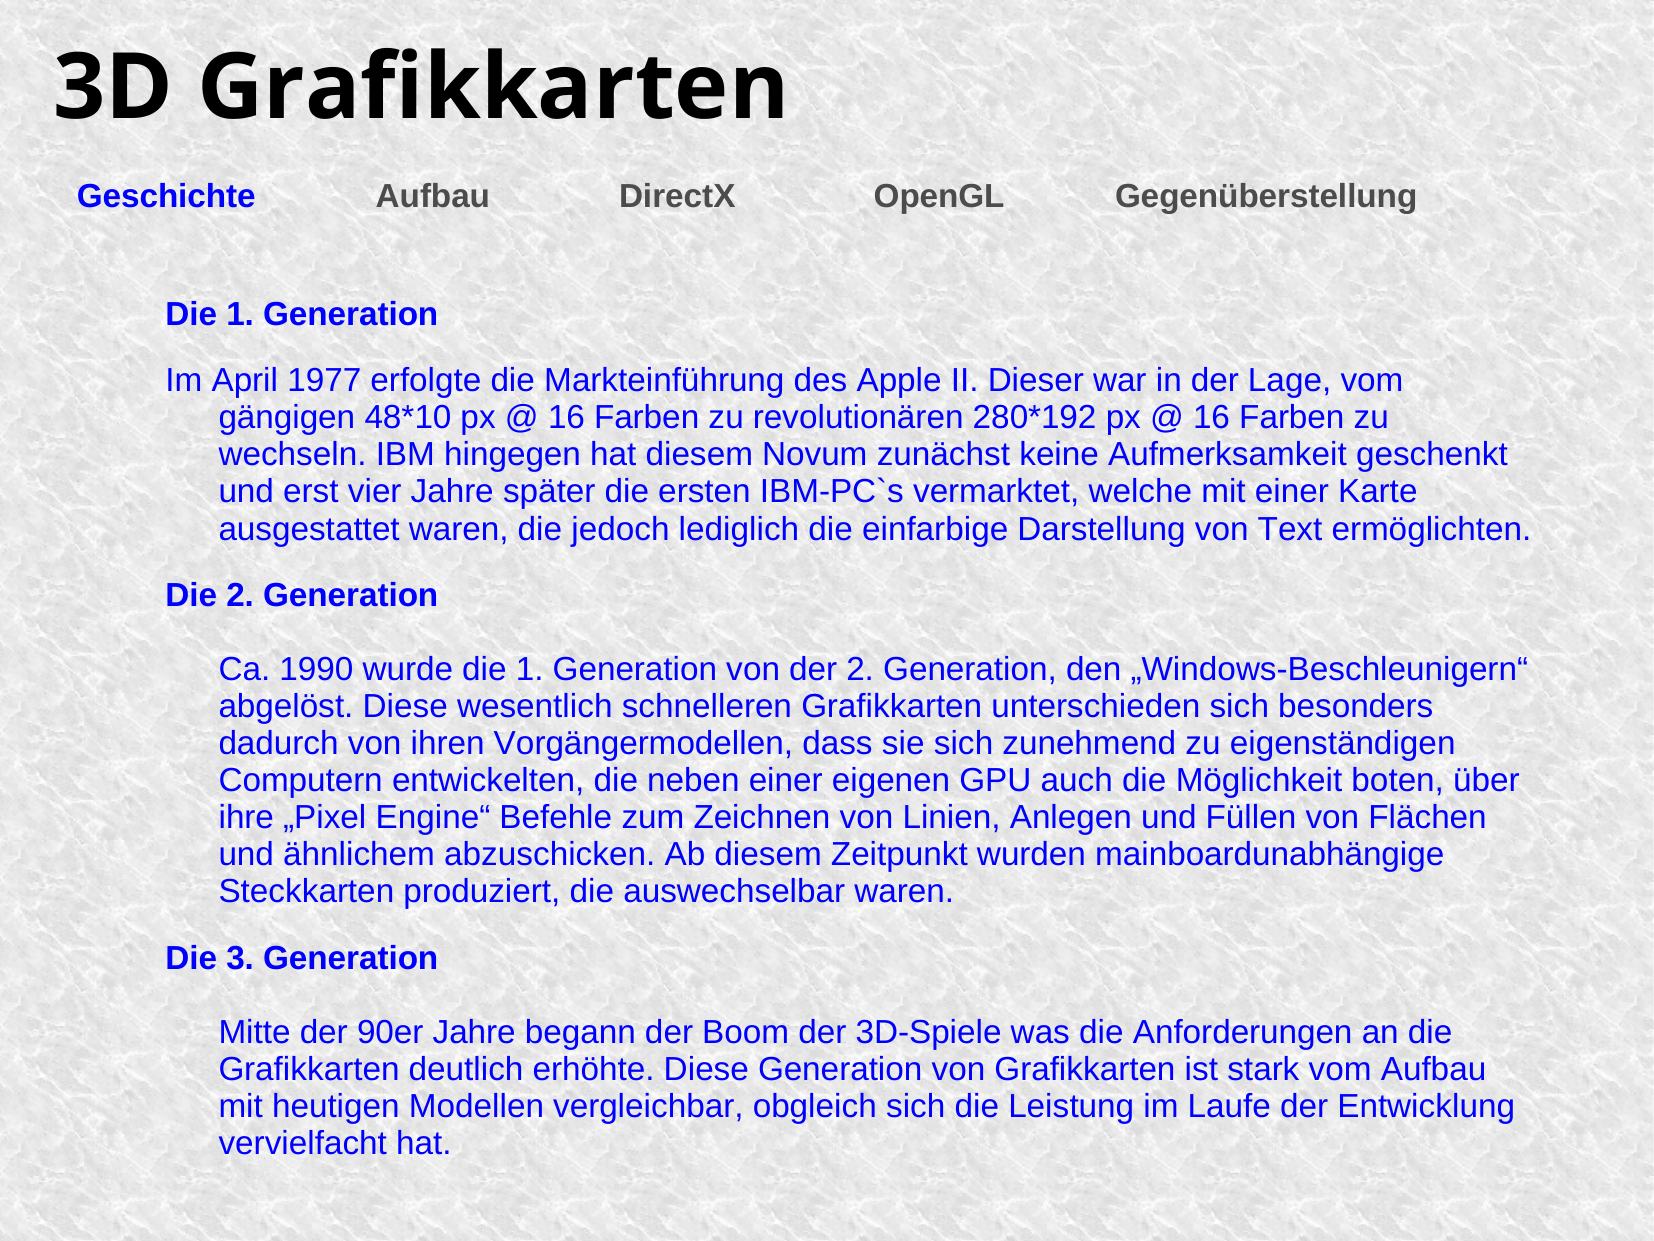

# 3D Grafikkarten
Geschichte Aufbau DirectX OpenGL Gegenüberstellung
Die 1. Generation
Im April 1977 erfolgte die Markteinführung des Apple II. Dieser war in der Lage, vom gängigen 48*10 px @ 16 Farben zu revolutionären 280*192 px @ 16 Farben zu wechseln. IBM hingegen hat diesem Novum zunächst keine Aufmerksamkeit geschenkt und erst vier Jahre später die ersten IBM-PC`s vermarktet, welche mit einer Karte ausgestattet waren, die jedoch lediglich die einfarbige Darstellung von Text ermöglichten.
Die 2. Generation
Ca. 1990 wurde die 1. Generation von der 2. Generation, den „Windows-Beschleunigern“ abgelöst. Diese wesentlich schnelleren Grafikkarten unterschieden sich besonders dadurch von ihren Vorgängermodellen, dass sie sich zunehmend zu eigenständigen Computern entwickelten, die neben einer eigenen GPU auch die Möglichkeit boten, über ihre „Pixel Engine“ Befehle zum Zeichnen von Linien, Anlegen und Füllen von Flächen und ähnlichem abzuschicken. Ab diesem Zeitpunkt wurden mainboardunabhängige Steckkarten produziert, die auswechselbar waren.
Die 3. Generation
Mitte der 90er Jahre begann der Boom der 3D-Spiele was die Anforderungen an die Grafikkarten deutlich erhöhte. Diese Generation von Grafikkarten ist stark vom Aufbau mit heutigen Modellen vergleichbar, obgleich sich die Leistung im Laufe der Entwicklung vervielfacht hat.